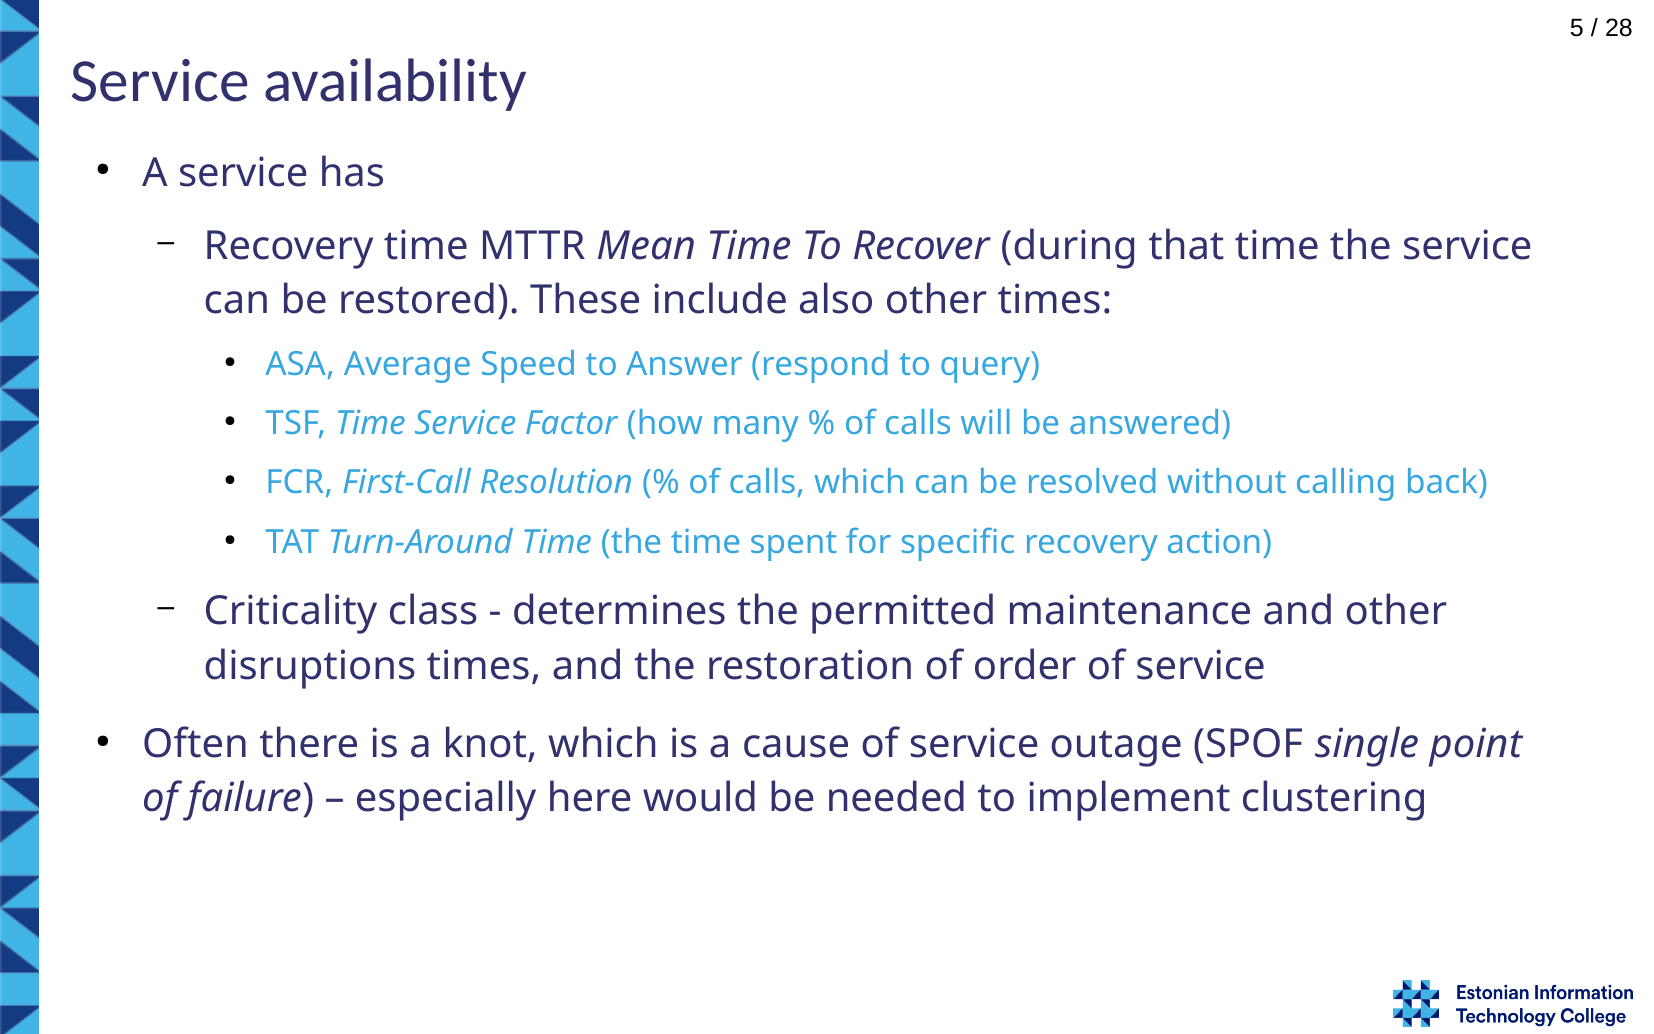

# Service availability
A service has
Recovery time MTTR Mean Time To Recover (during that time the service can be restored). These include also other times:
ASA, Average Speed to Answer (respond to query)
TSF, Time Service Factor (how many % of calls will be answered)
FCR, First-Call Resolution (% of calls, which can be resolved without calling back)
TAT Turn-Around Time (the time spent for specific recovery action)
Criticality class - determines the permitted maintenance and other disruptions times, and the restoration of order of service
Often there is a knot, which is a cause of service outage (SPOF single point of failure) – especially here would be needed to implement clustering